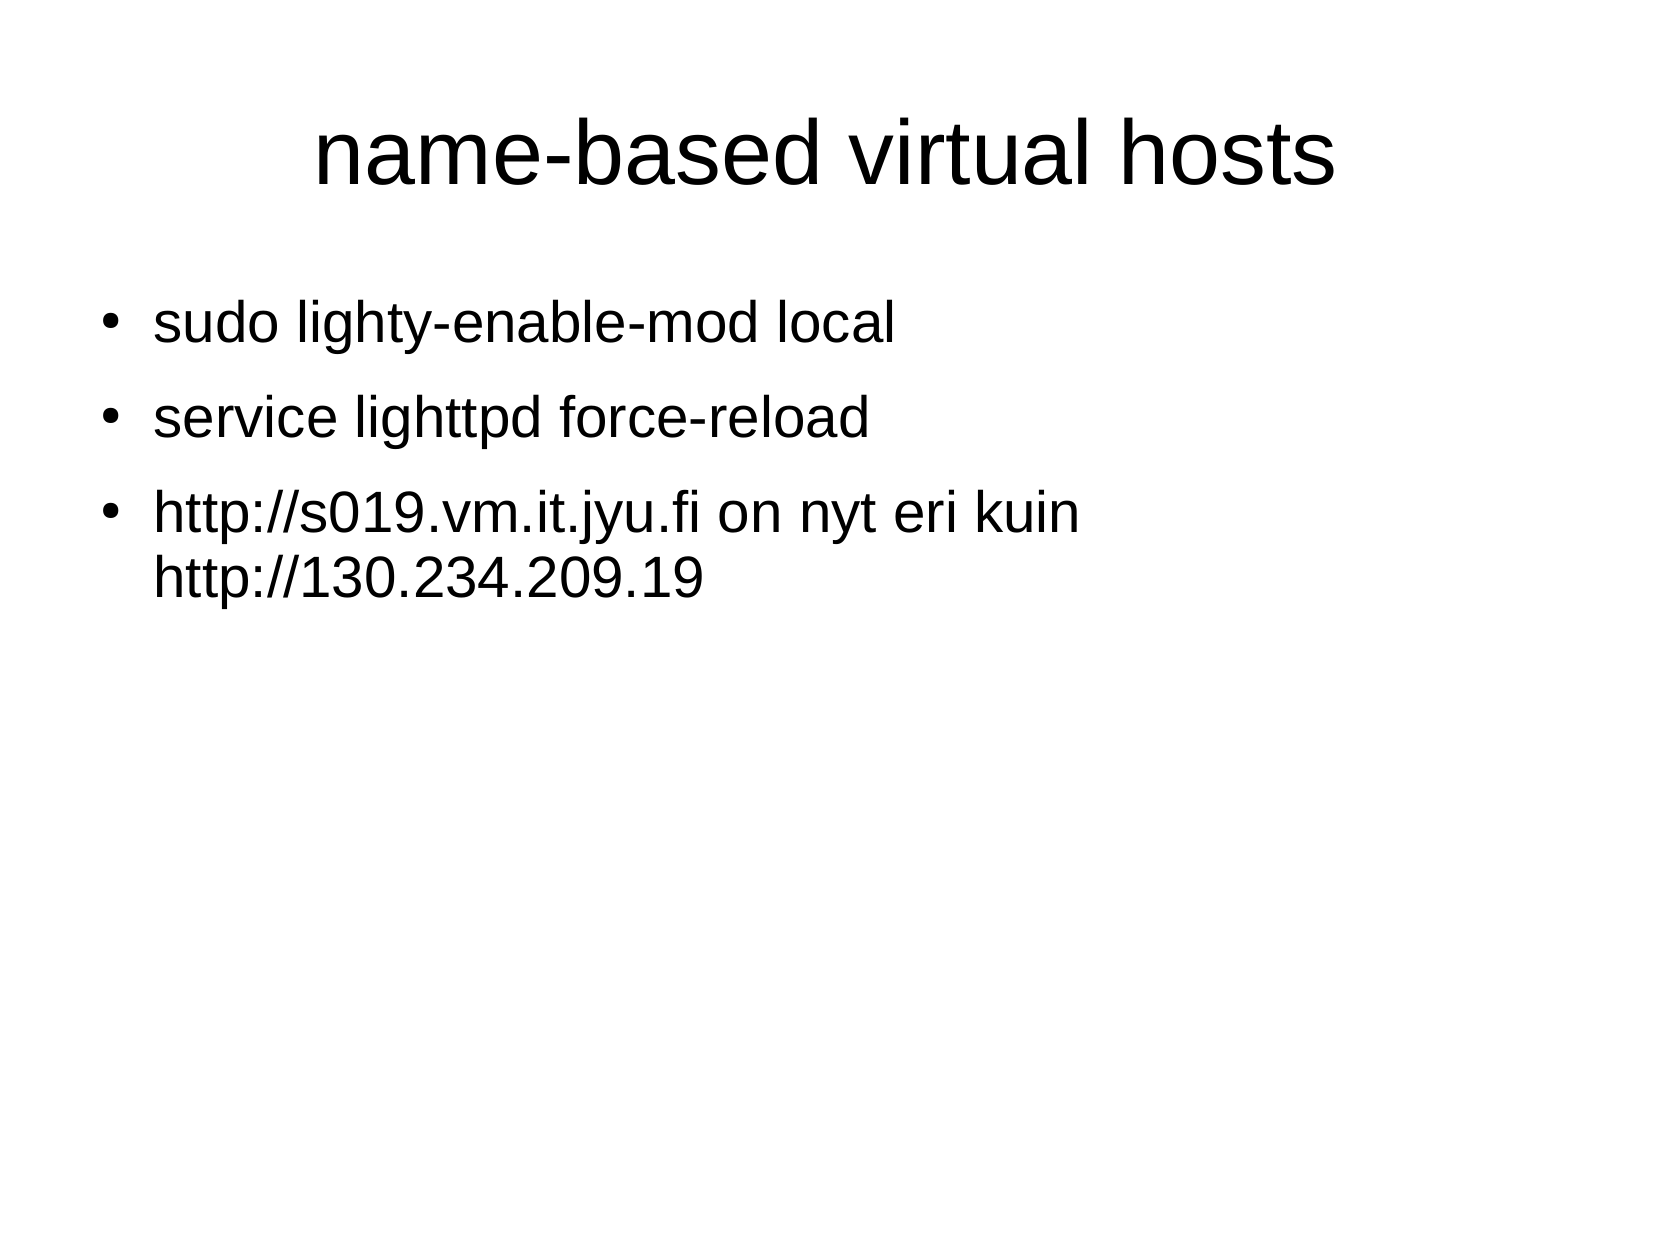

# name-based virtual hosts
sudo lighty-enable-mod local
service lighttpd force-reload
http://s019.vm.it.jyu.fi on nyt eri kuin http://130.234.209.19